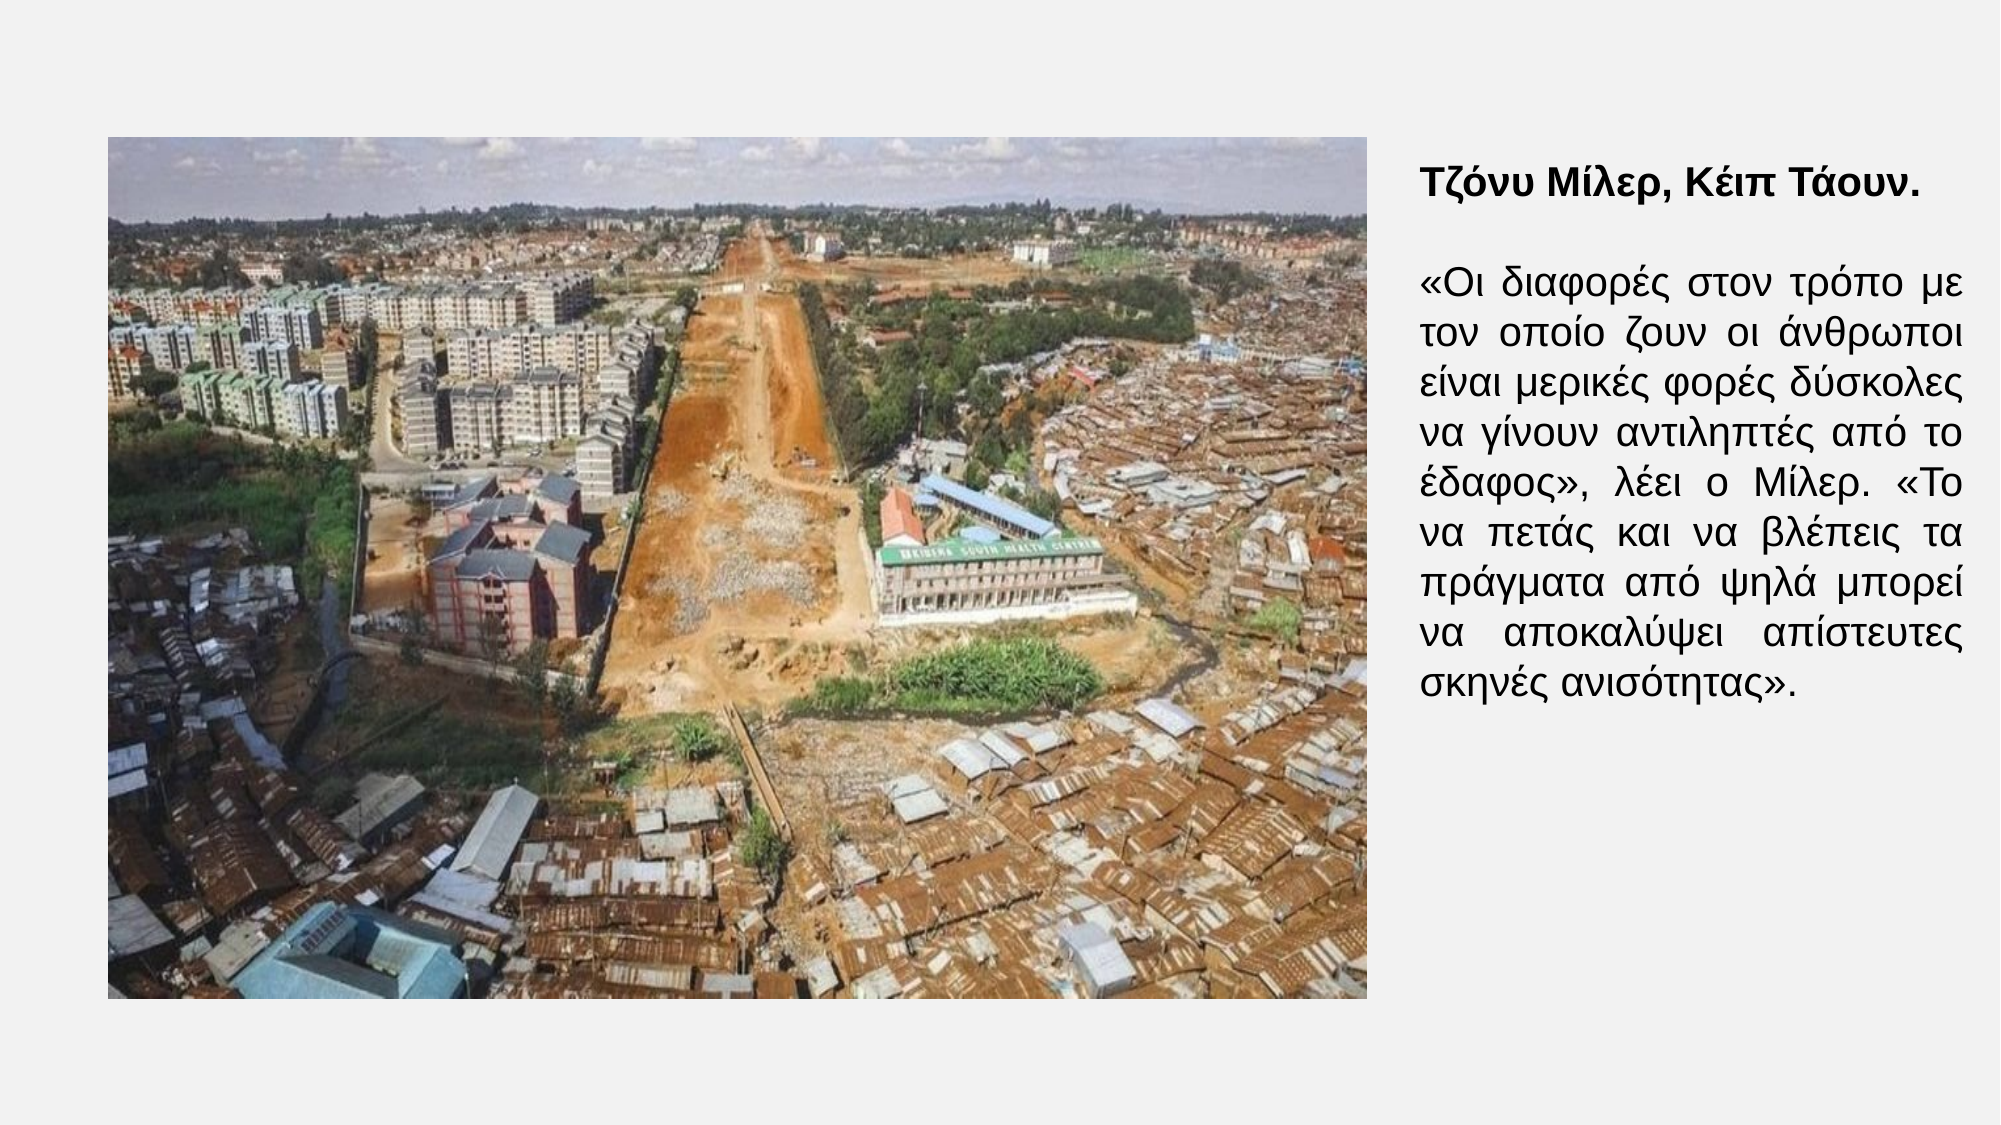

Τζόνυ Μίλερ, Κέιπ Τάουν.
«Οι διαφορές στον τρόπο με τον οποίο ζουν οι άνθρωποι είναι μερικές φορές δύσκολες να γίνουν αντιληπτές από το έδαφος», λέει ο Μίλερ. «Το να πετάς και να βλέπεις τα πράγματα από ψηλά μπορεί να αποκαλύψει απίστευτες σκηνές ανισότητας».